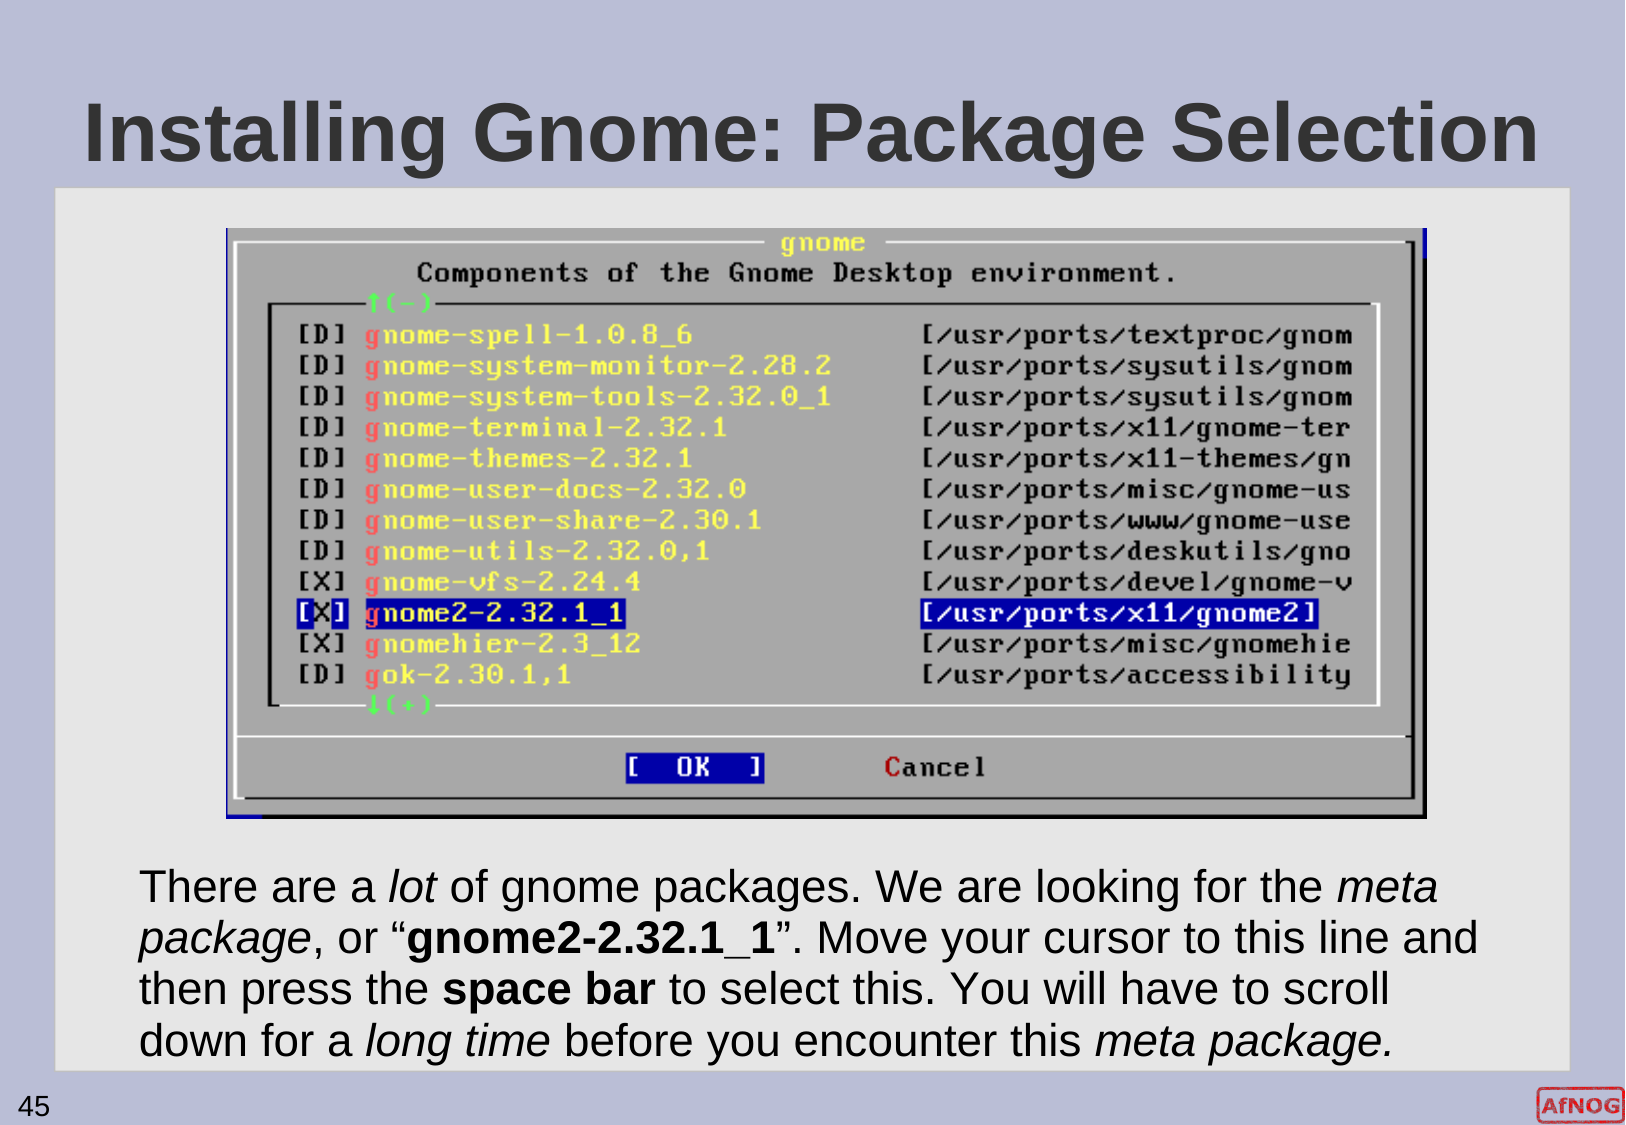

Installing Gnome: Package Selection
There are a lot of gnome packages. We are looking for the meta package, or “gnome2-2.32.1_1”. Move your cursor to this line and then press the space bar to select this. You will have to scroll down for a long time before you encounter this meta package.